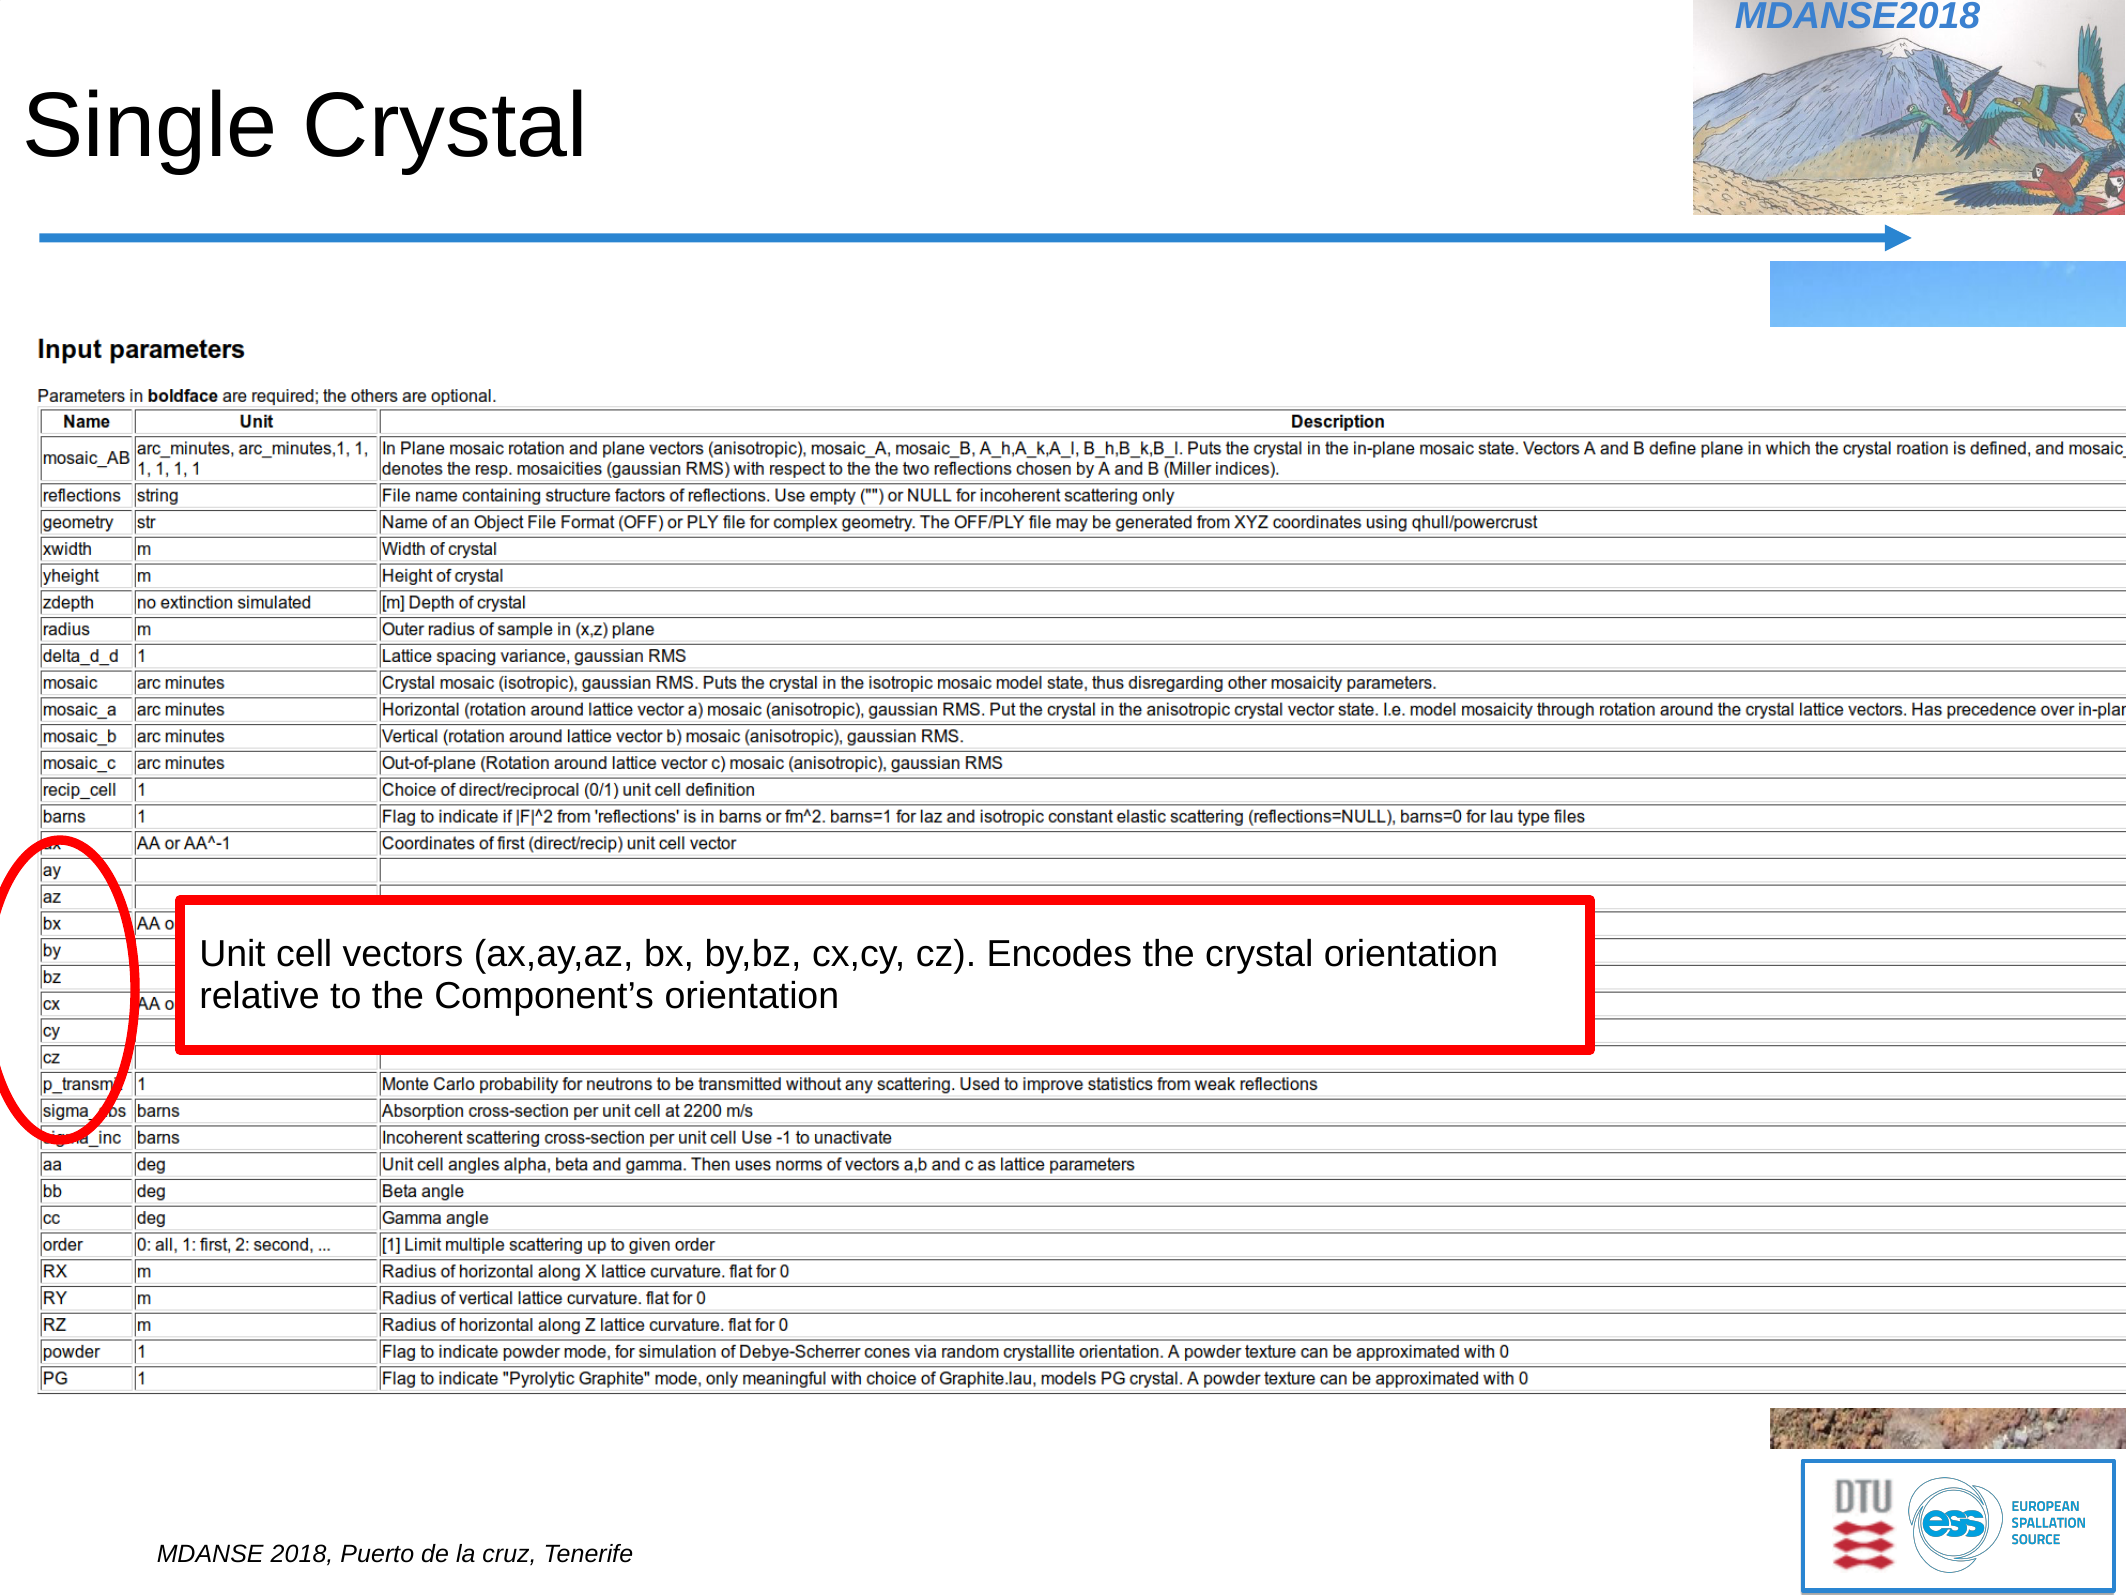

# Single Crystal
Unit cell vectors (ax,ay,az, bx, by,bz, cx,cy, cz). Encodes the crystal orientation relative to the Component’s orientation